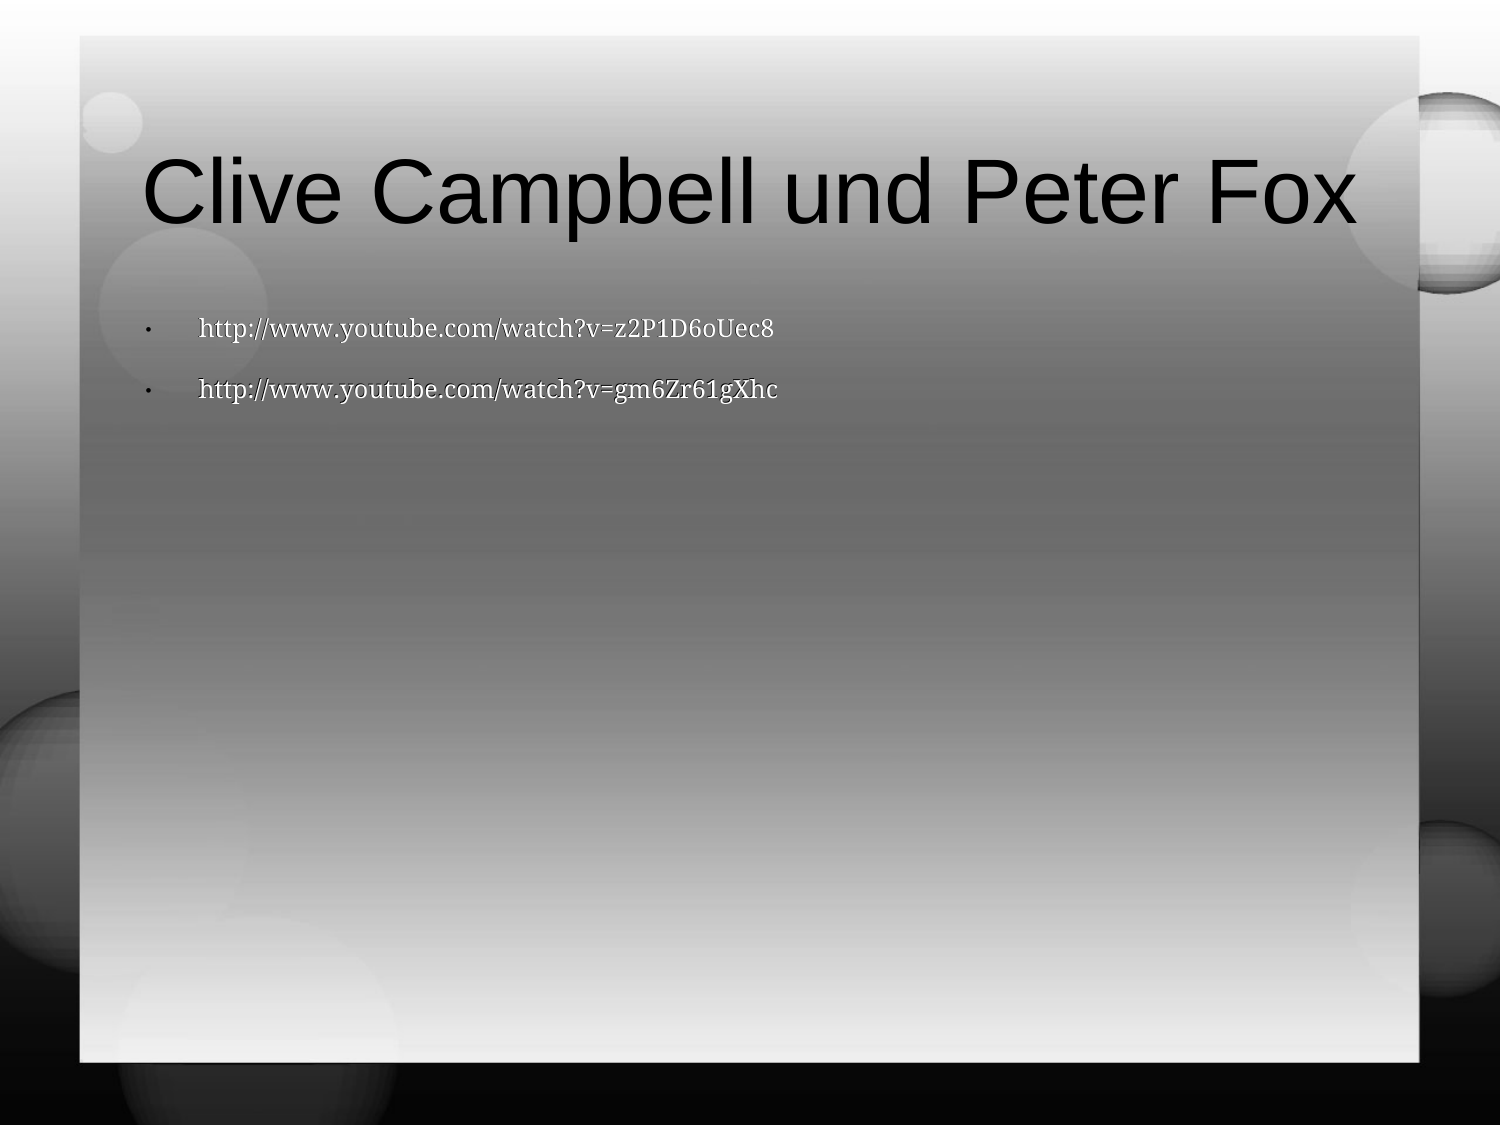

# Clive Campbell und Peter Fox
http://www.youtube.com/watch?v=z2P1D6oUec8
http://www.youtube.com/watch?v=gm6Zr61gXhc